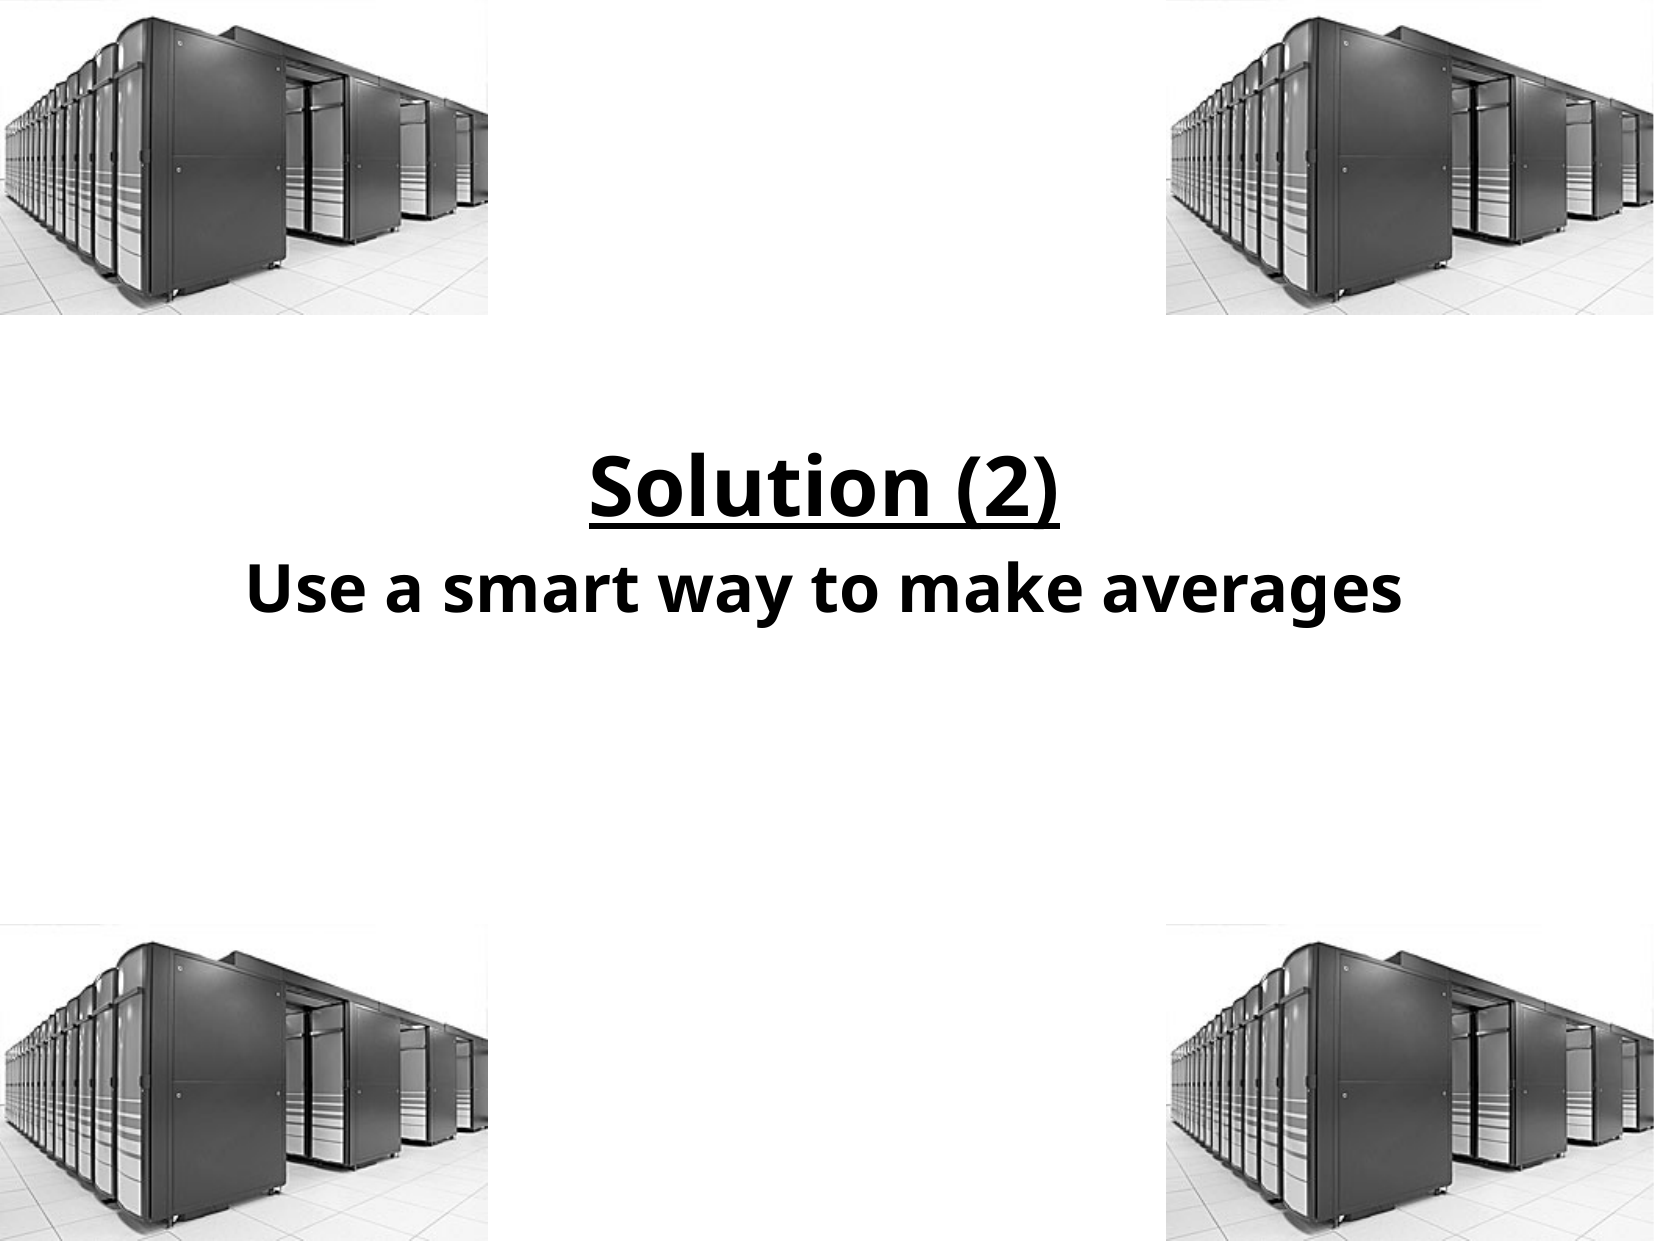

Solution (2)
Use a smart way to make averages